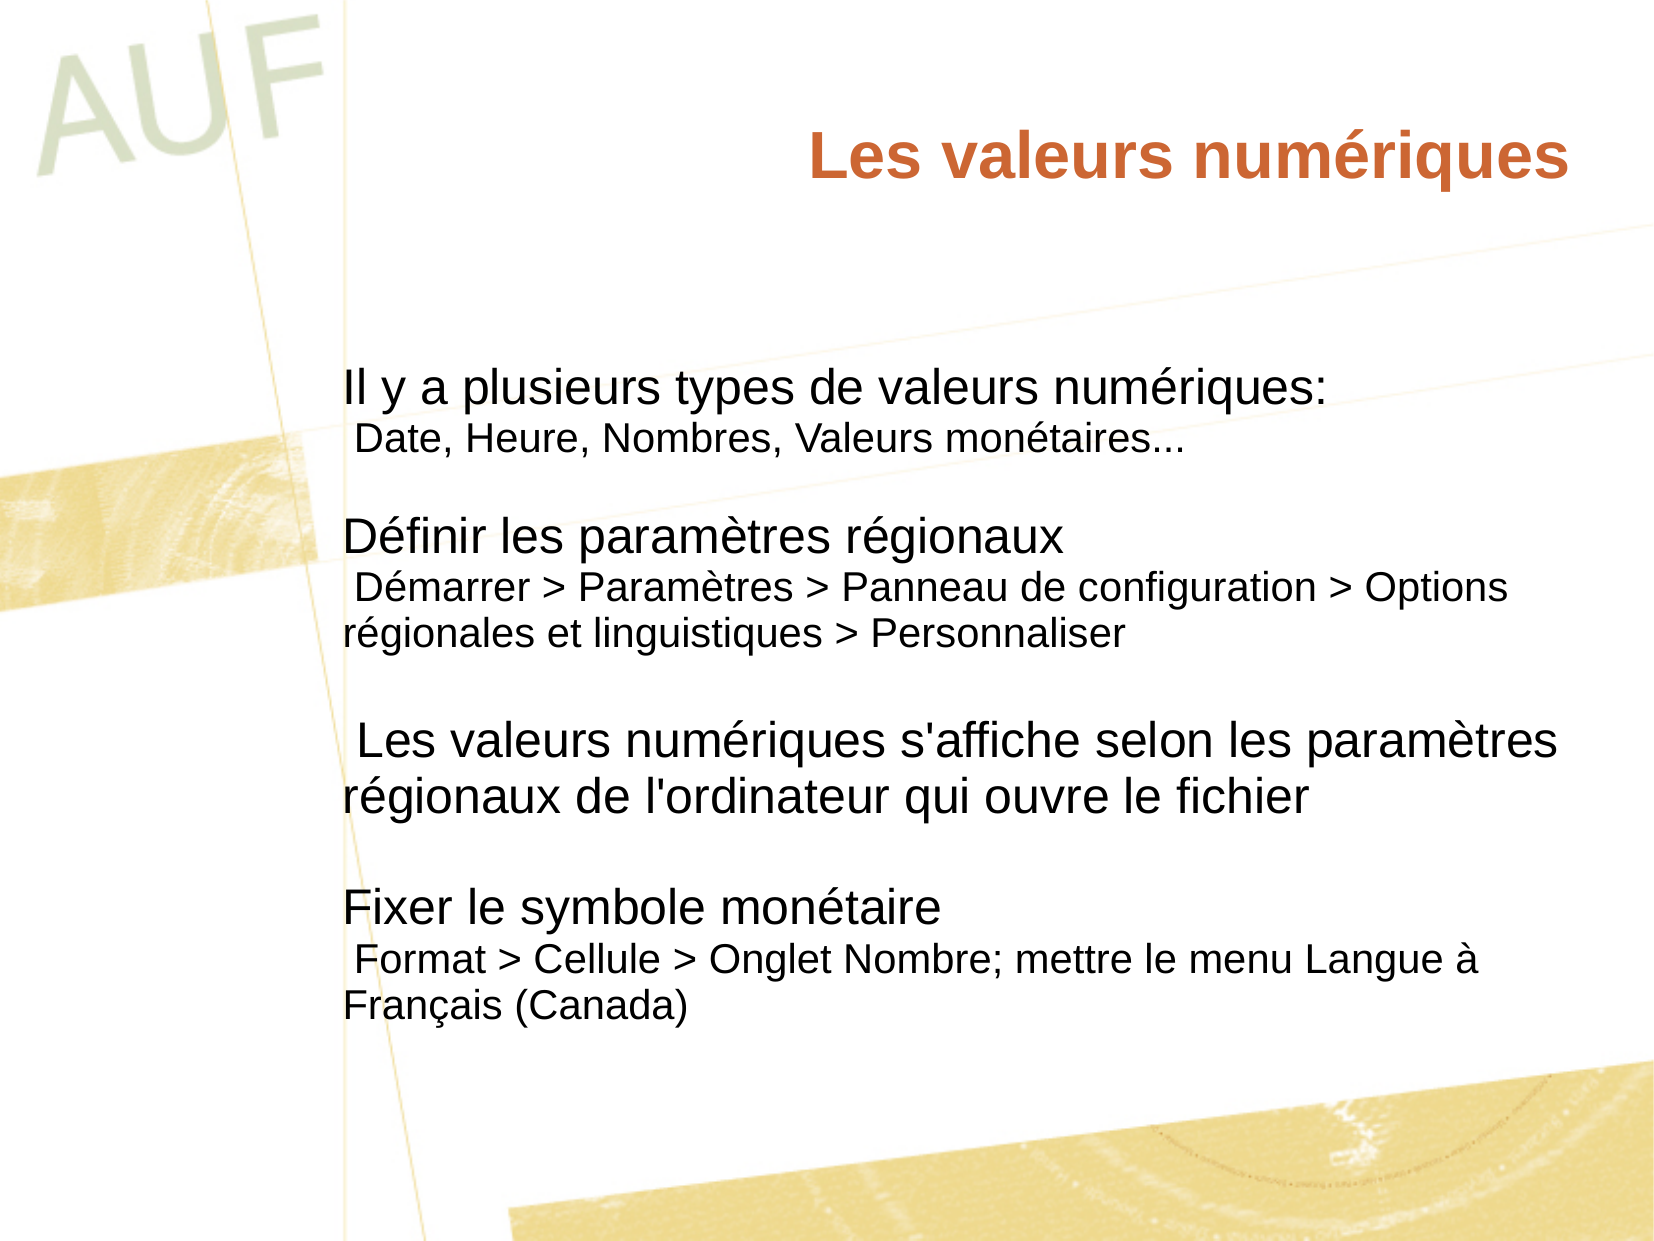

# Les valeurs numériques
Il y a plusieurs types de valeurs numériques:
 Date, Heure, Nombres, Valeurs monétaires...
Définir les paramètres régionaux
 Démarrer > Paramètres > Panneau de configuration > Options régionales et linguistiques > Personnaliser
 Les valeurs numériques s'affiche selon les paramètres régionaux de l'ordinateur qui ouvre le fichier
Fixer le symbole monétaire
 Format > Cellule > Onglet Nombre; mettre le menu Langue à Français (Canada)